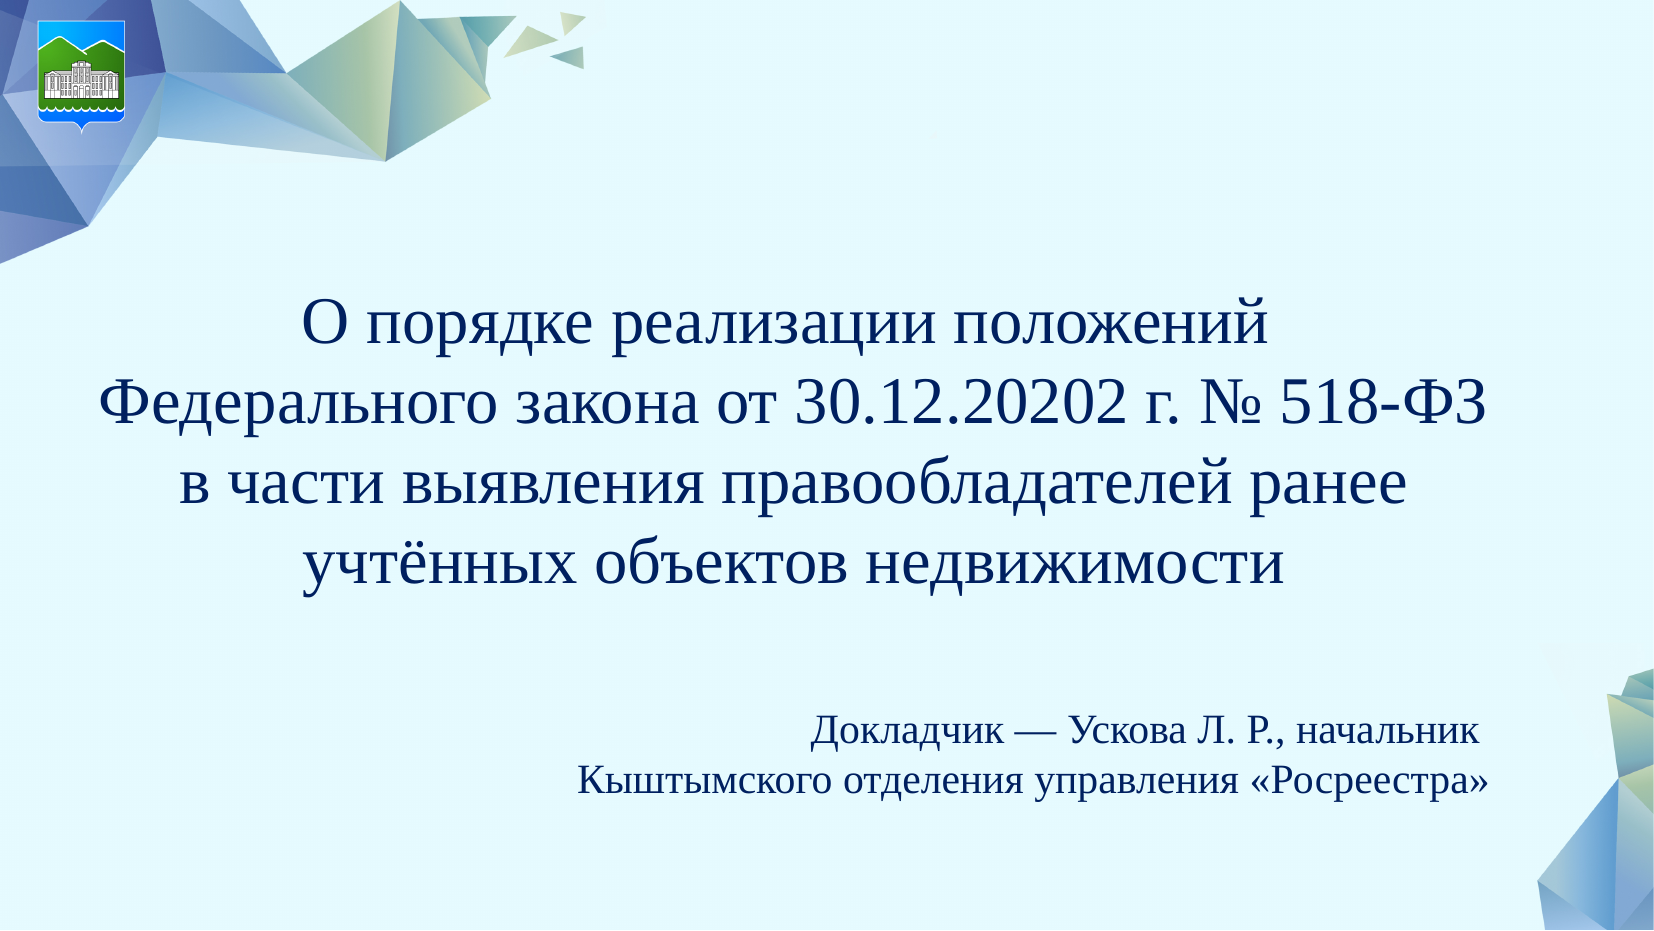

# О порядке реализации положений
Федерального закона от 30.12.20202 г. № 518-ФЗ в части выявления правообладателей ранее учтённых объектов недвижимости
 Докладчик — Ускова Л. Р., начальник
Кыштымского отделения управления «Росреестра»